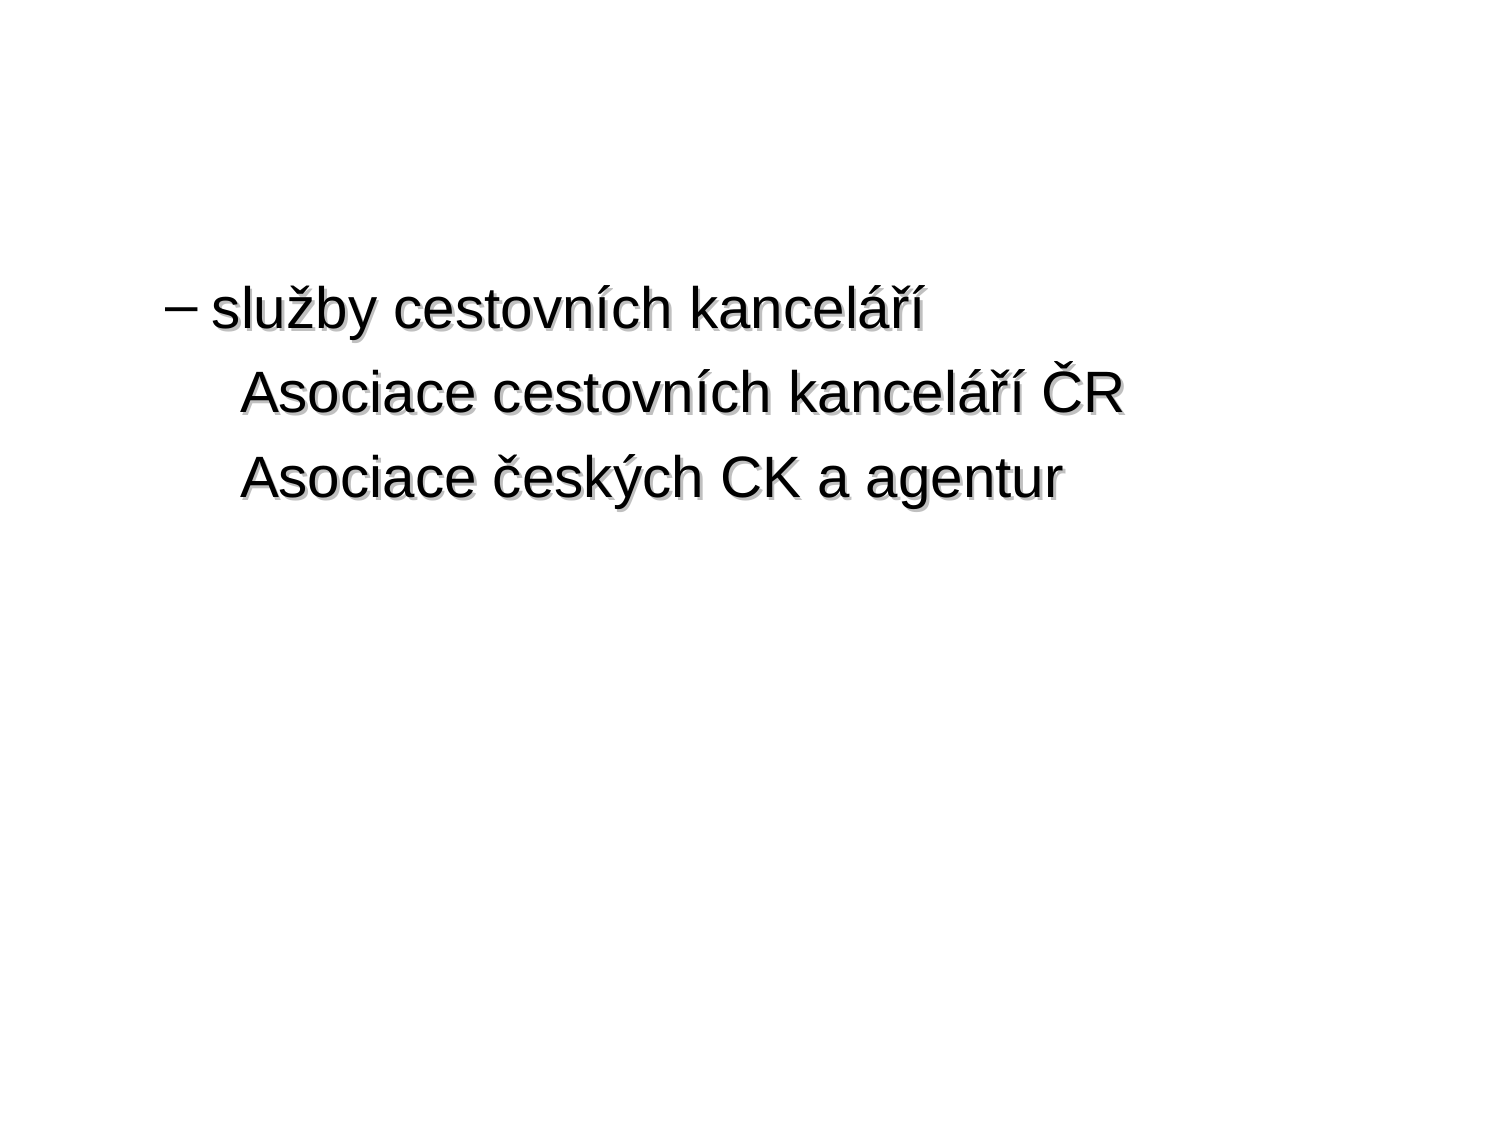

# služby cestovních kanceláří
		Asociace cestovních kanceláří ČR
		Asociace českých CK a agentur